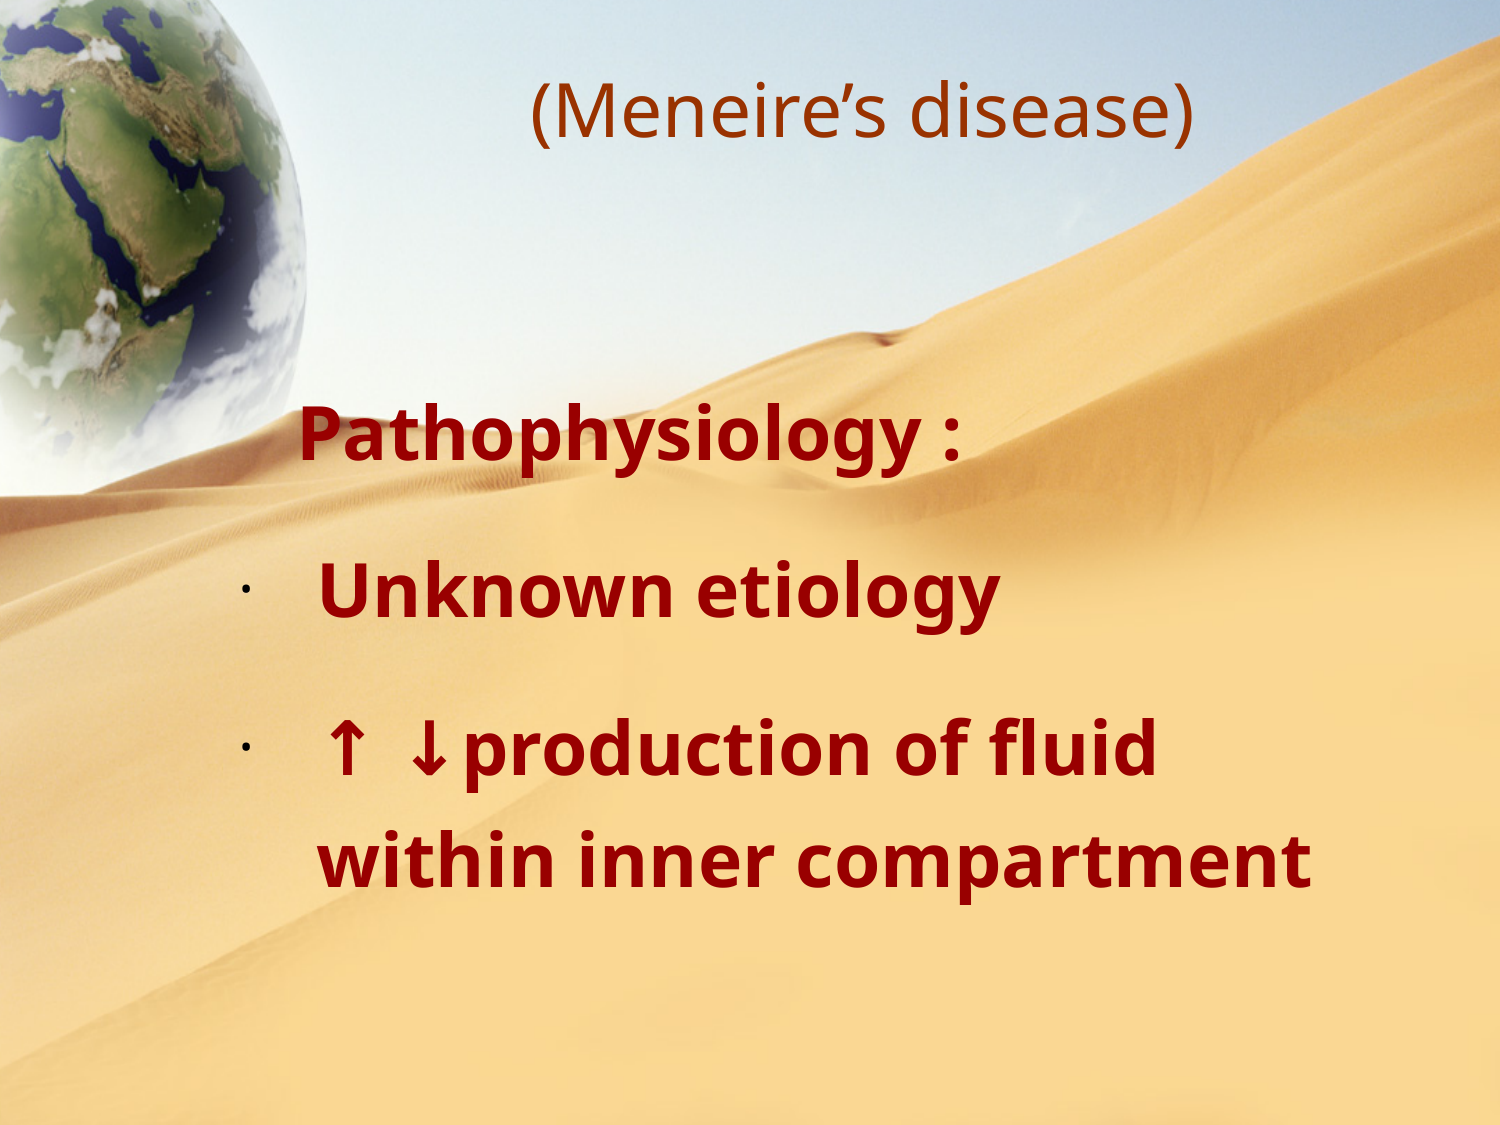

(Meneire’s disease)
Pathophysiology :
Unknown etiology
↑ ↓production of fluid within inner compartment